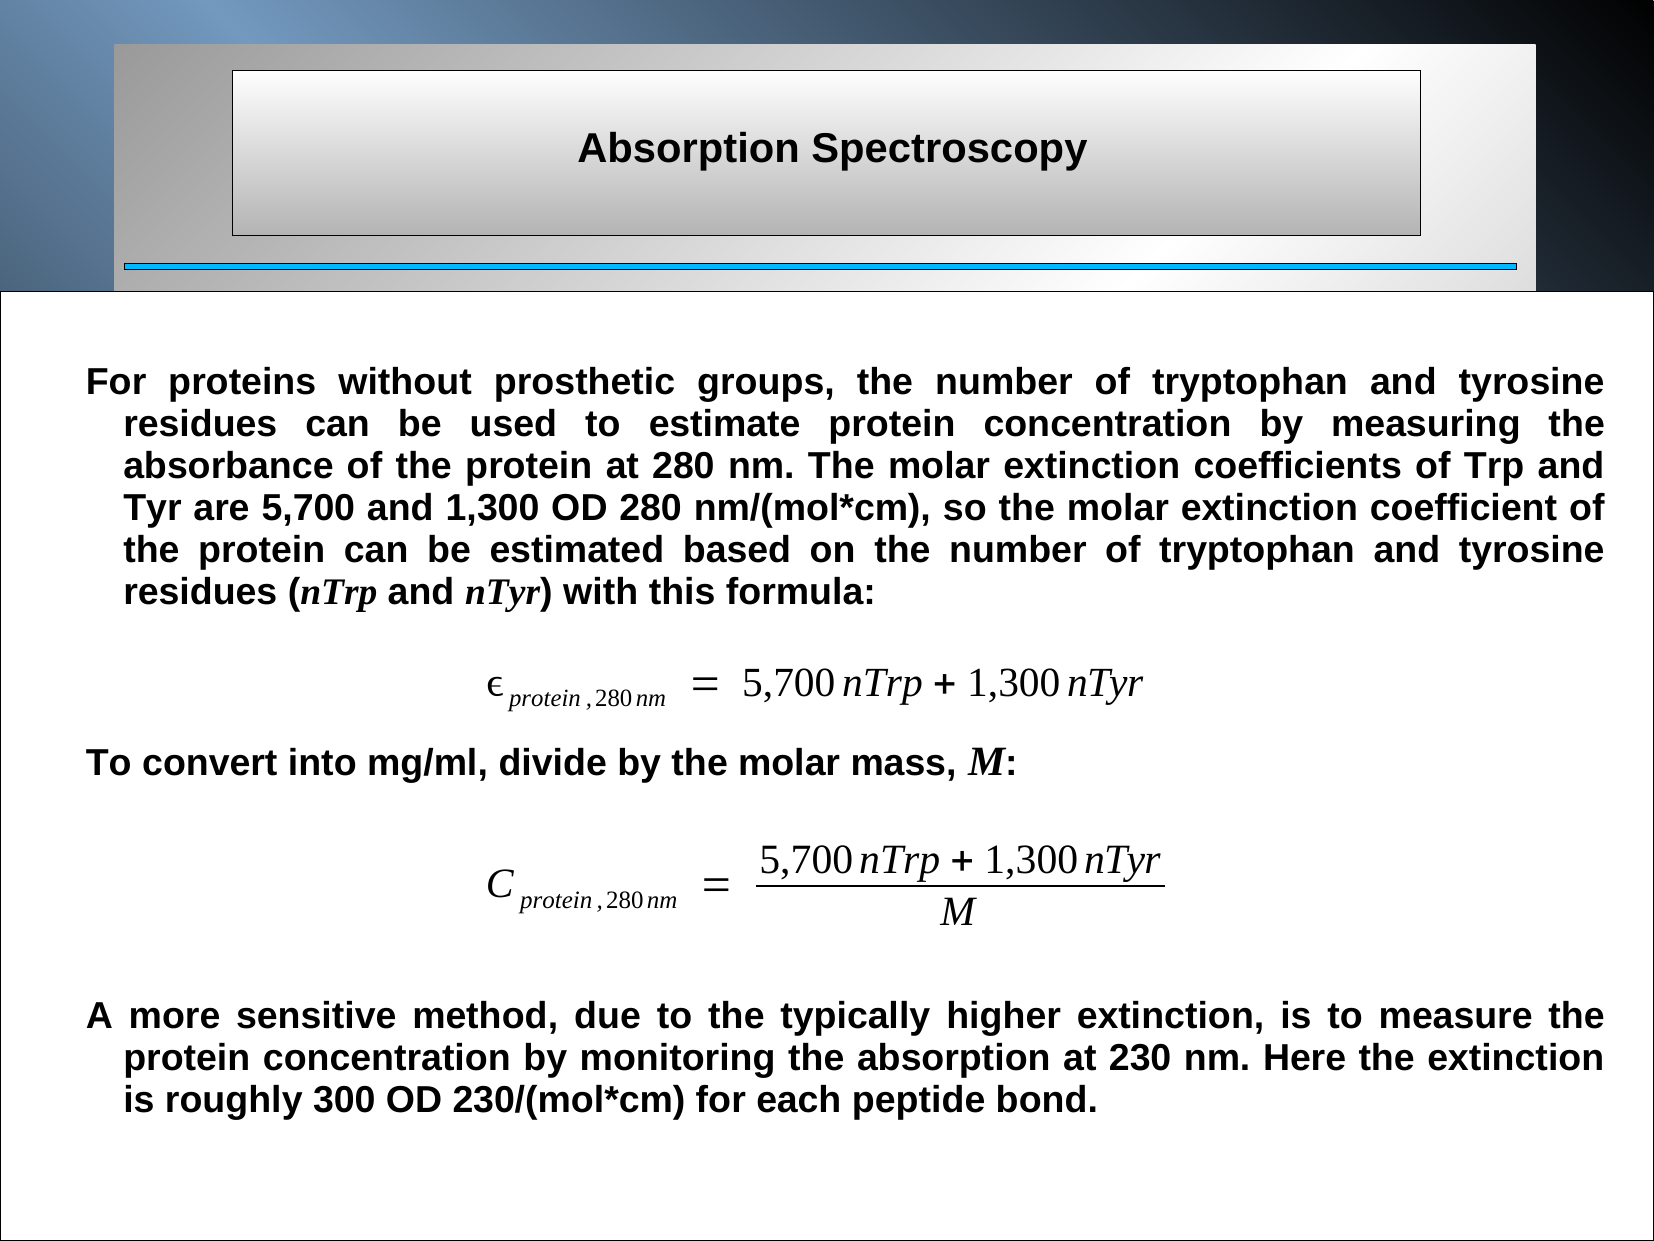

Absorption Spectroscopy
For proteins without prosthetic groups, the number of tryptophan and tyrosine residues can be used to estimate protein concentration by measuring the absorbance of the protein at 280 nm. The molar extinction coefficients of Trp and Tyr are 5,700 and 1,300 OD 280 nm/(mol*cm), so the molar extinction coefficient of the protein can be estimated based on the number of tryptophan and tyrosine residues (nTrp and nTyr) with this formula:
To convert into mg/ml, divide by the molar mass, M:
A more sensitive method, due to the typically higher extinction, is to measure the protein concentration by monitoring the absorption at 230 nm. Here the extinction is roughly 300 OD 230/(mol*cm) for each peptide bond.